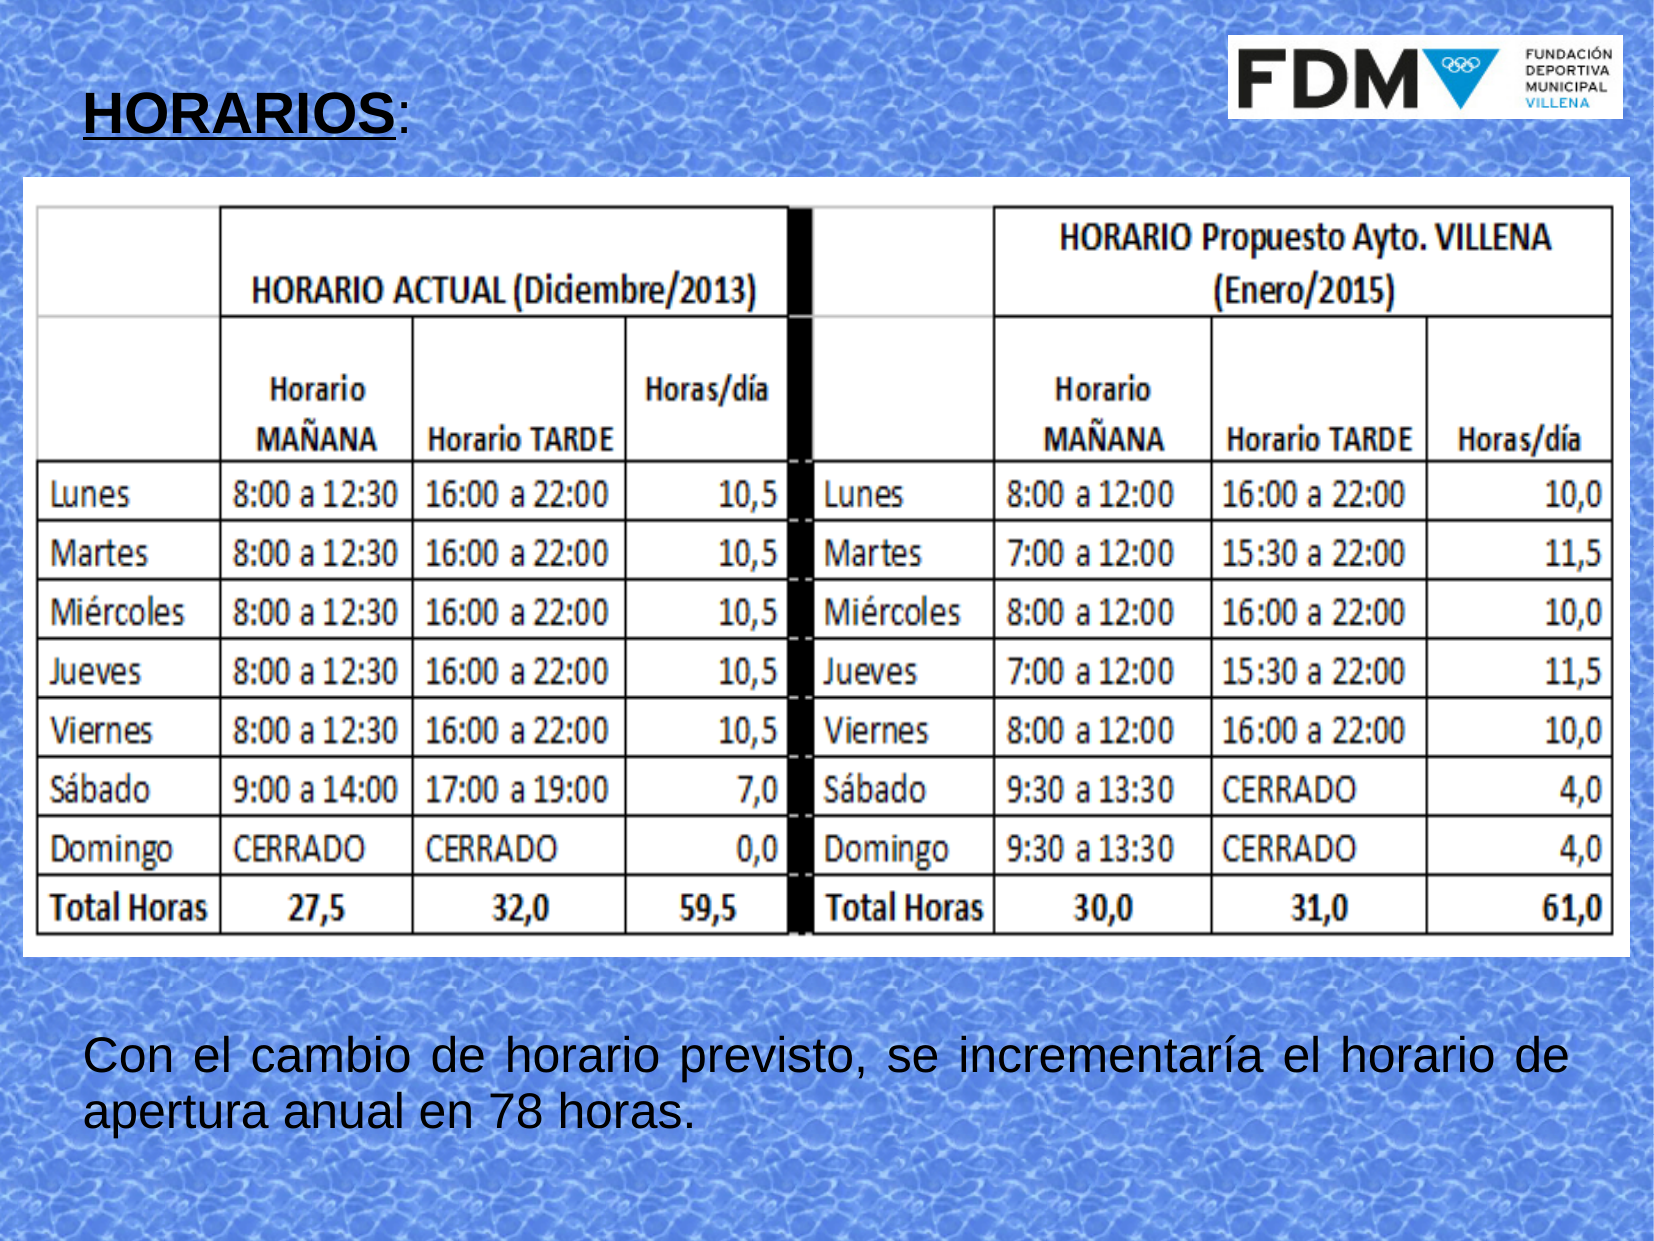

# HORARIOS:
Con el cambio de horario previsto, se incrementaría el horario de apertura anual en 78 horas.